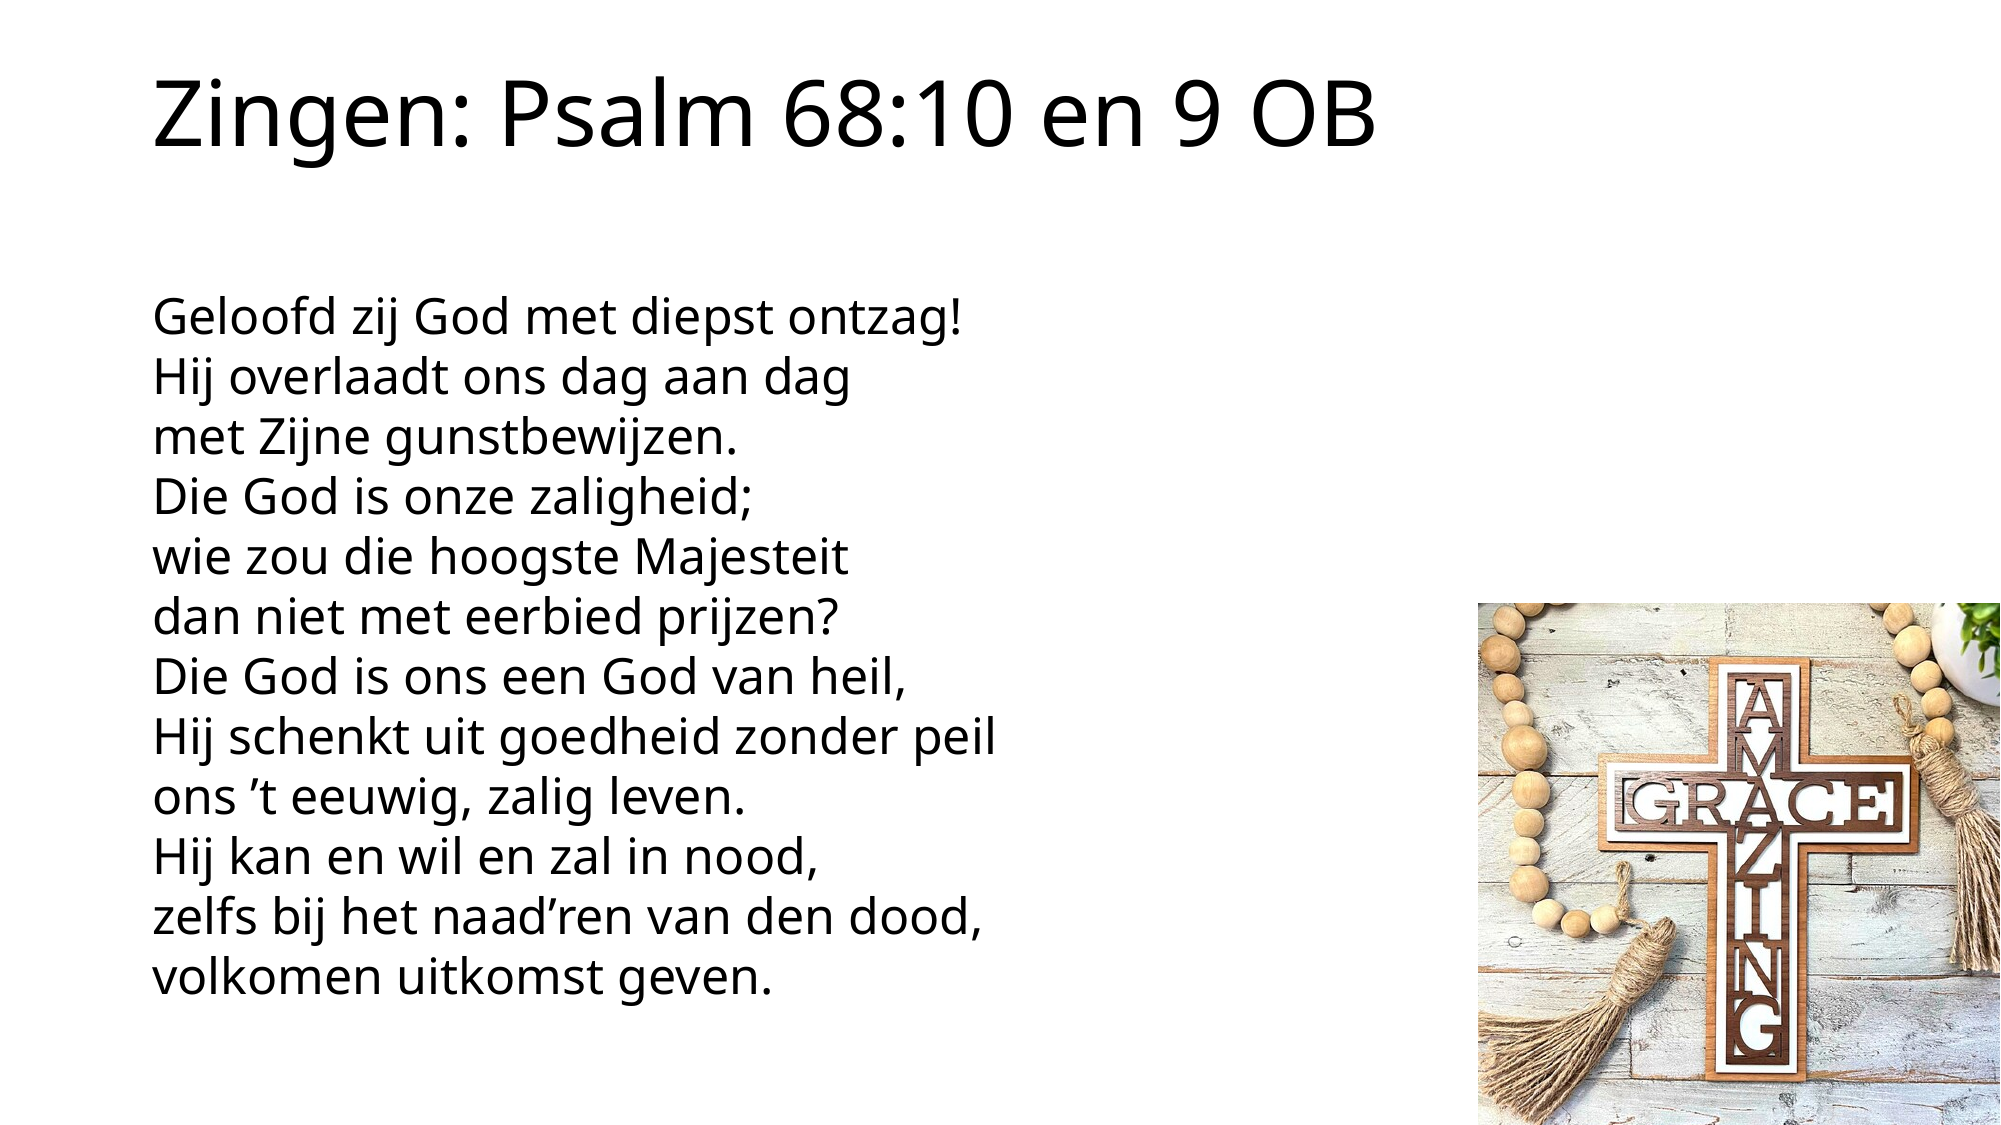

# Zingen: Psalm 68:10 en 9 OB
Geloofd zij God met diepst ontzag!
Hij overlaadt ons dag aan dag
met Zijne gunstbewijzen.
Die God is onze zaligheid;
wie zou die hoogste Majesteit
dan niet met eerbied prijzen?
Die God is ons een God van heil,
Hij schenkt uit goedheid zonder peil
ons ’t eeuwig, zalig leven.
Hij kan en wil en zal in nood,
zelfs bij het naad’ren van den dood,
volkomen uitkomst geven.